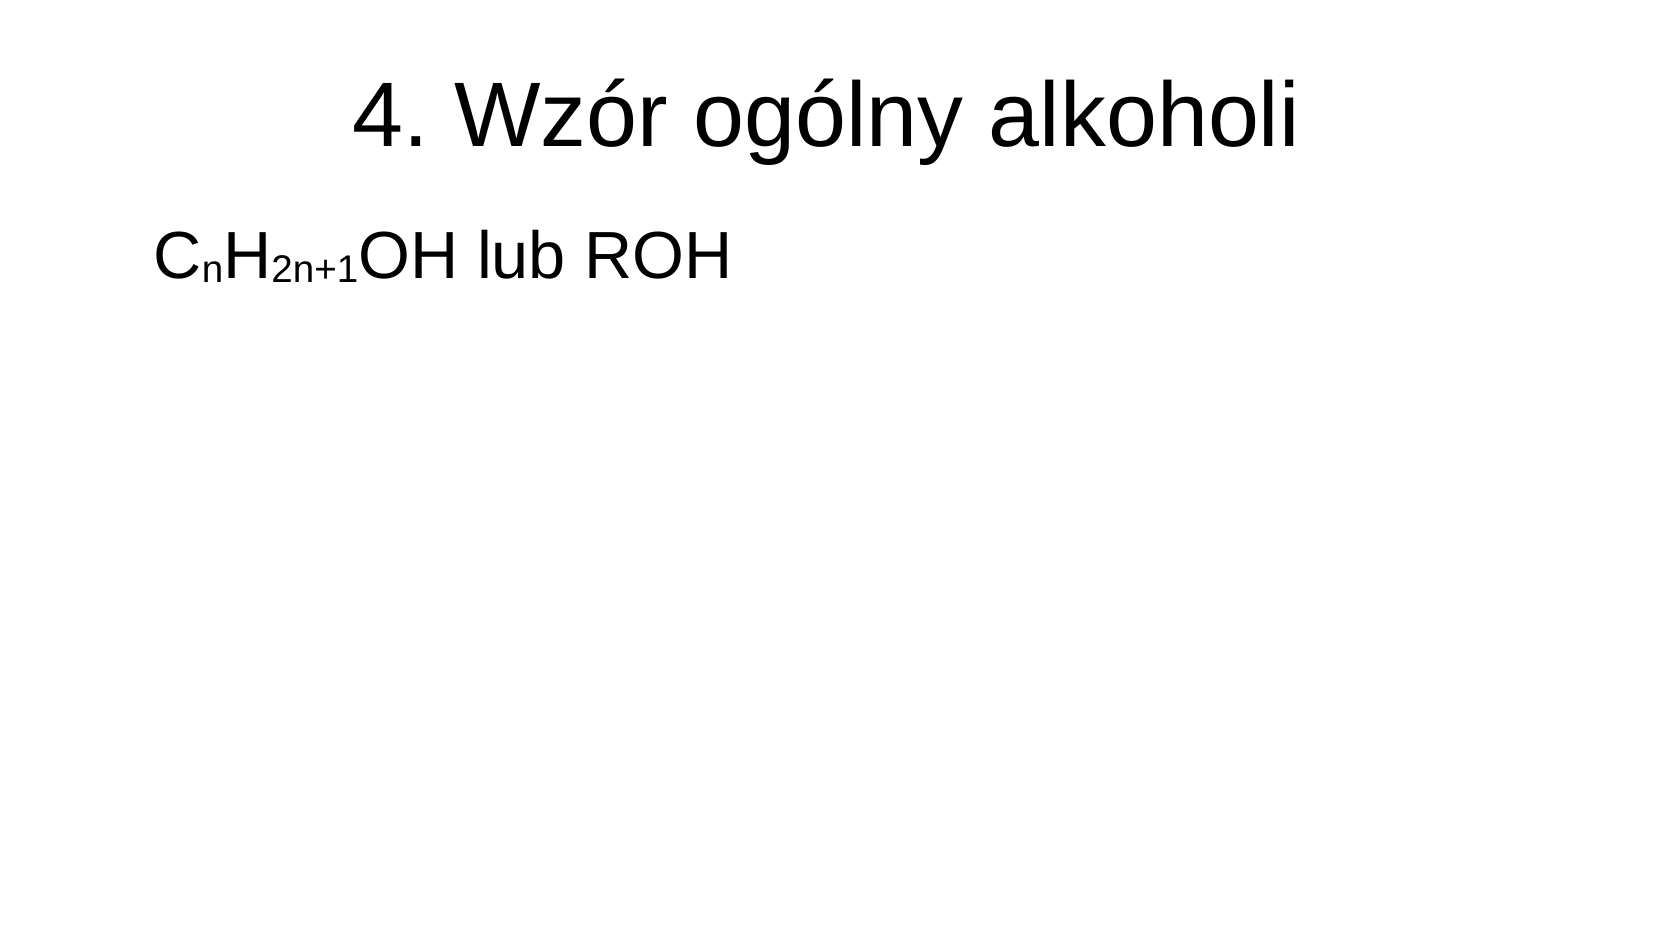

# 4. Wzór ogólny alkoholi
CnH2n+1OH lub ROH